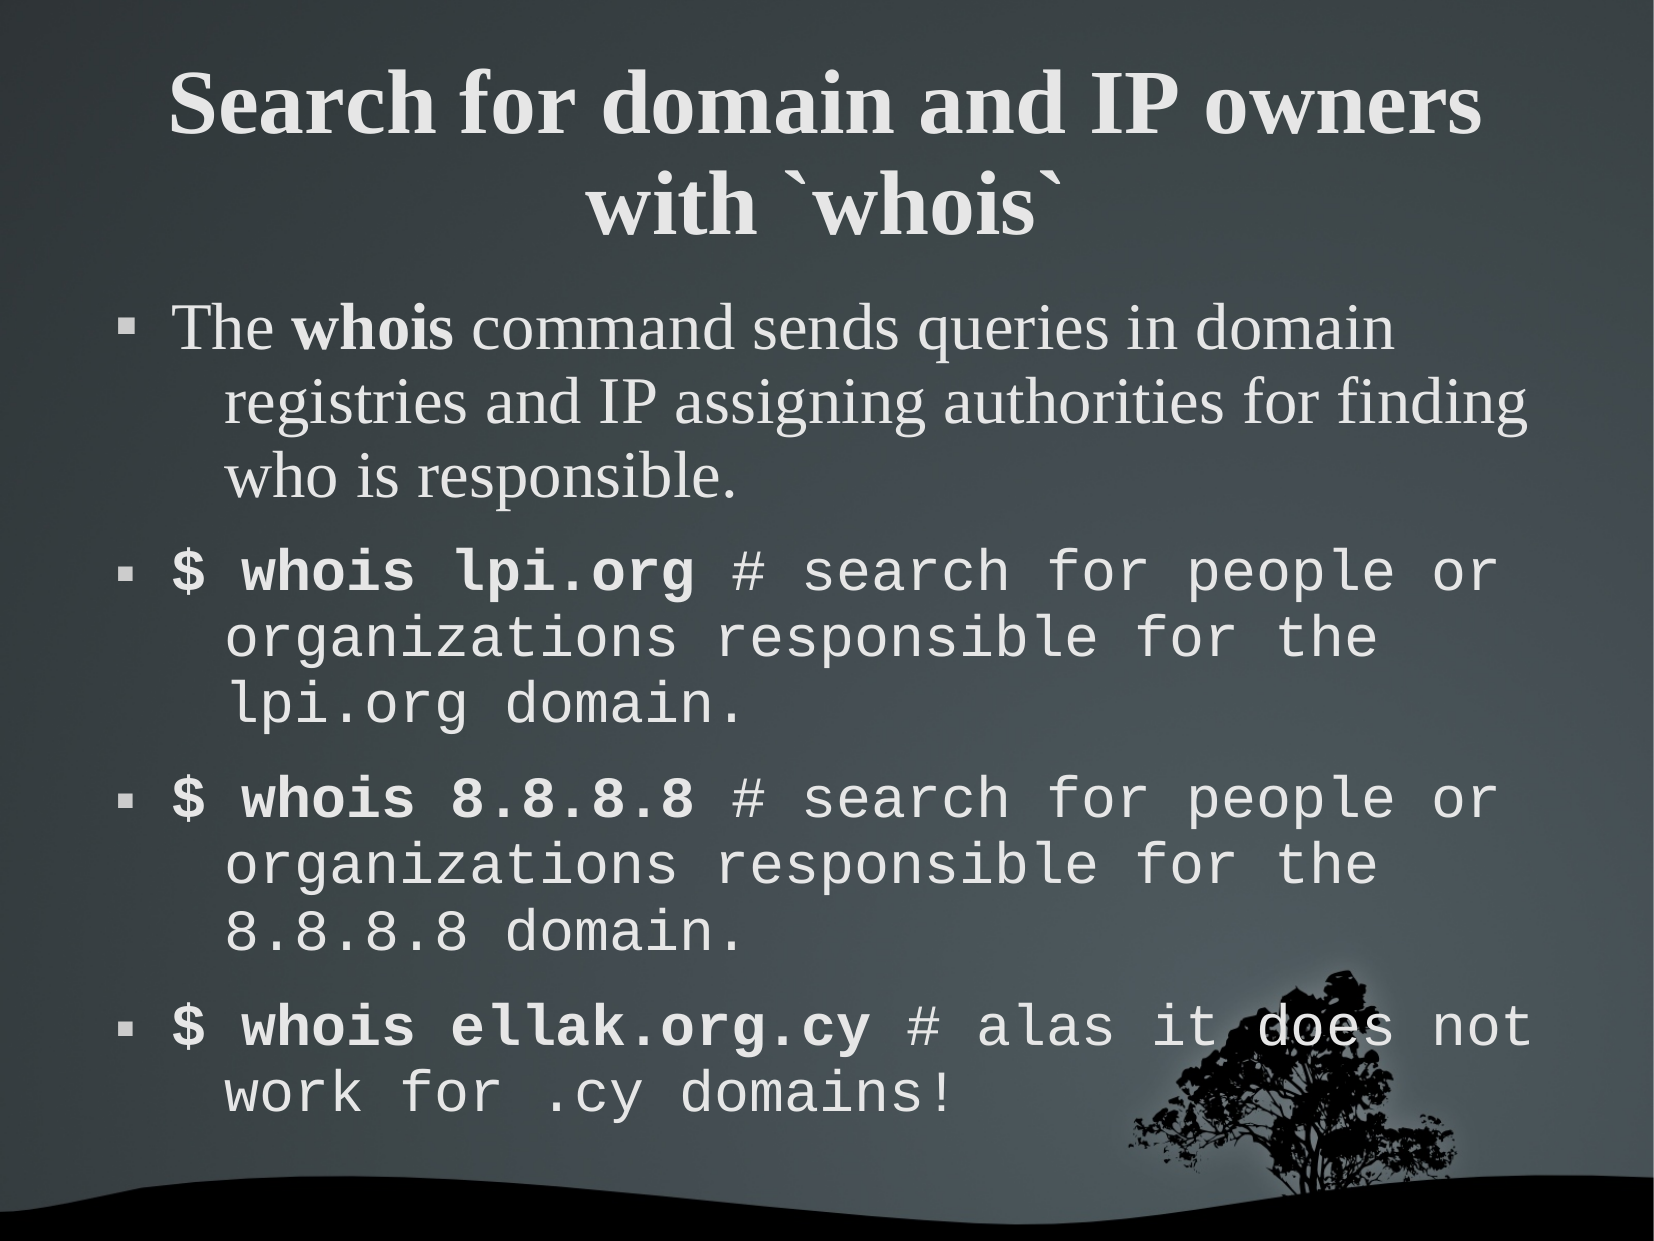

# Search for domain and IP owners with `whois`
The whois command sends queries in domain registries and IP assigning authorities for finding who is responsible.
$ whois lpi.org # search for people or organizations responsible for the lpi.org domain.
$ whois 8.8.8.8 # search for people or organizations responsible for the 8.8.8.8 domain.
$ whois ellak.org.cy # alas it does not work for .cy domains!